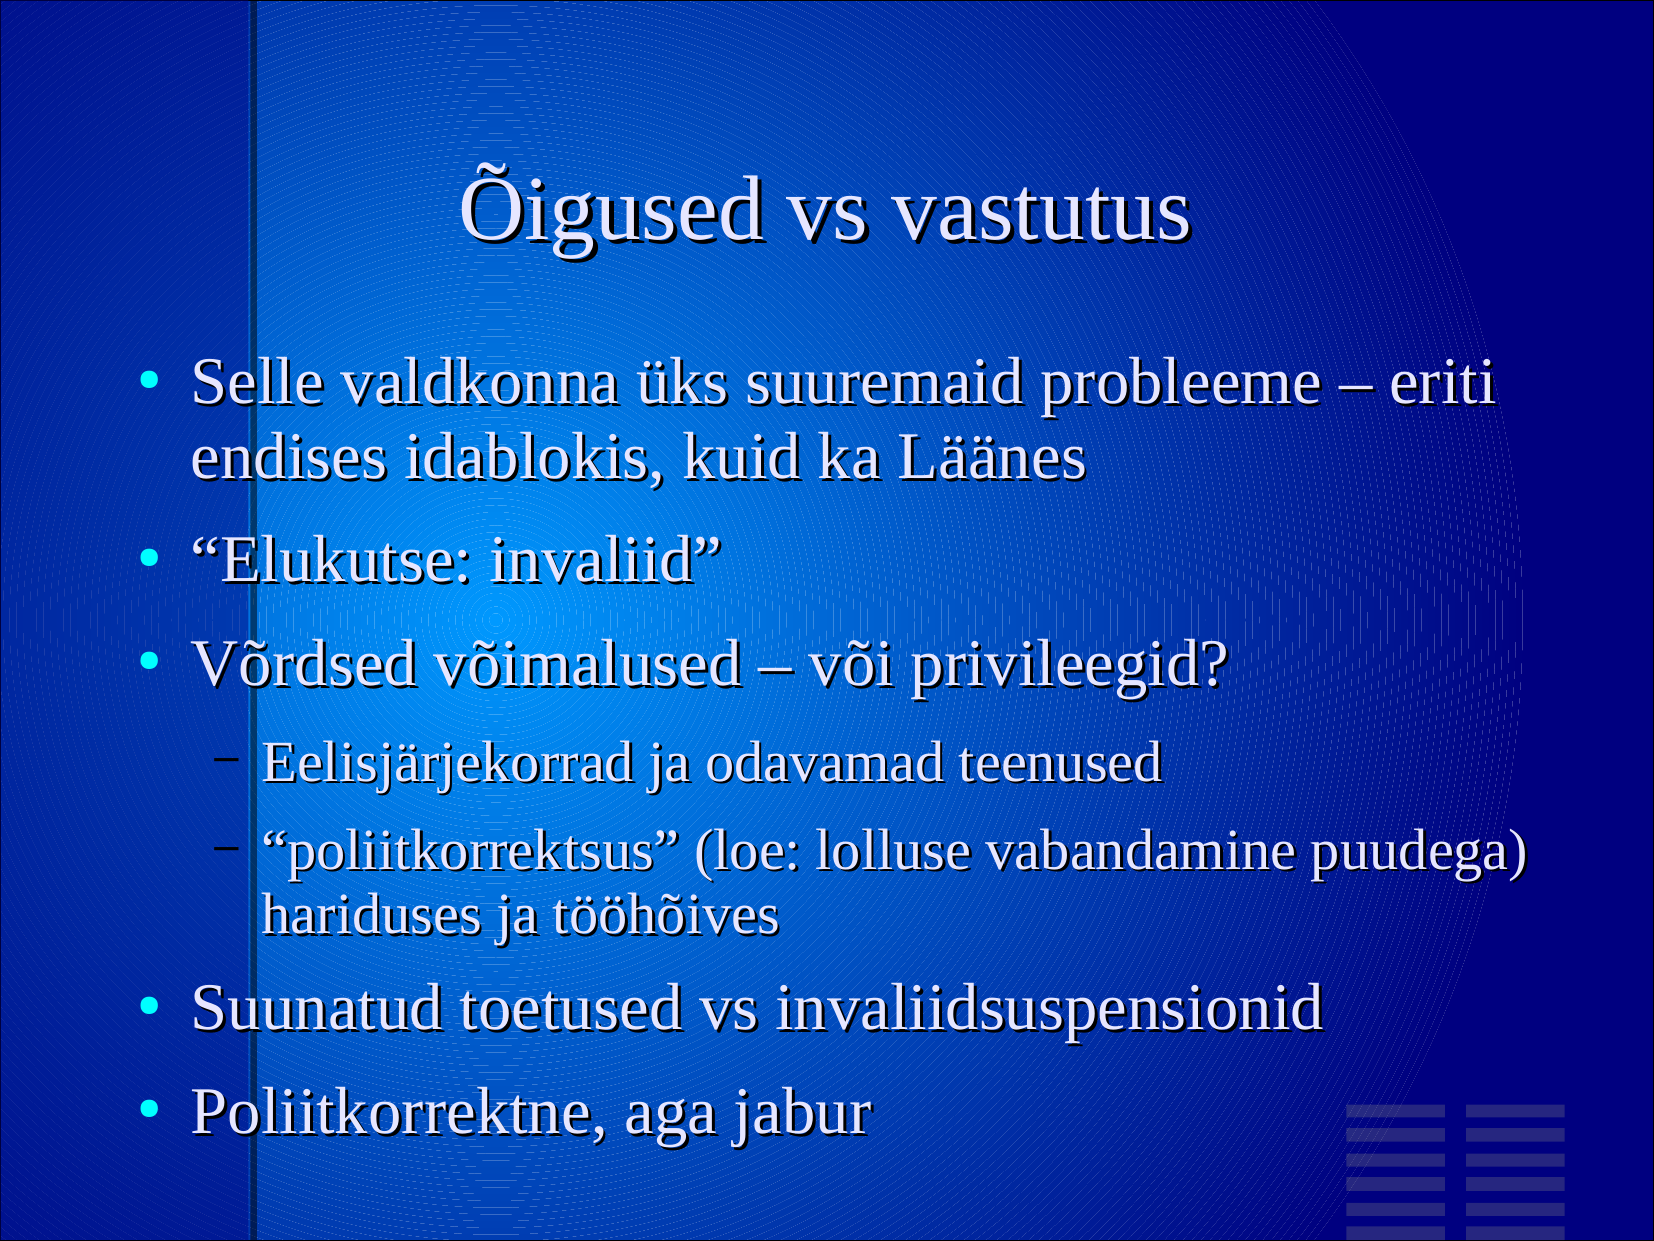

# Õigused vs vastutus
Selle valdkonna üks suuremaid probleeme – eriti endises idablokis, kuid ka Läänes
“Elukutse: invaliid”
Võrdsed võimalused – või privileegid?
Eelisjärjekorrad ja odavamad teenused
“poliitkorrektsus” (loe: lolluse vabandamine puudega) hariduses ja tööhõives
Suunatud toetused vs invaliidsuspensionid
Poliitkorrektne, aga jabur